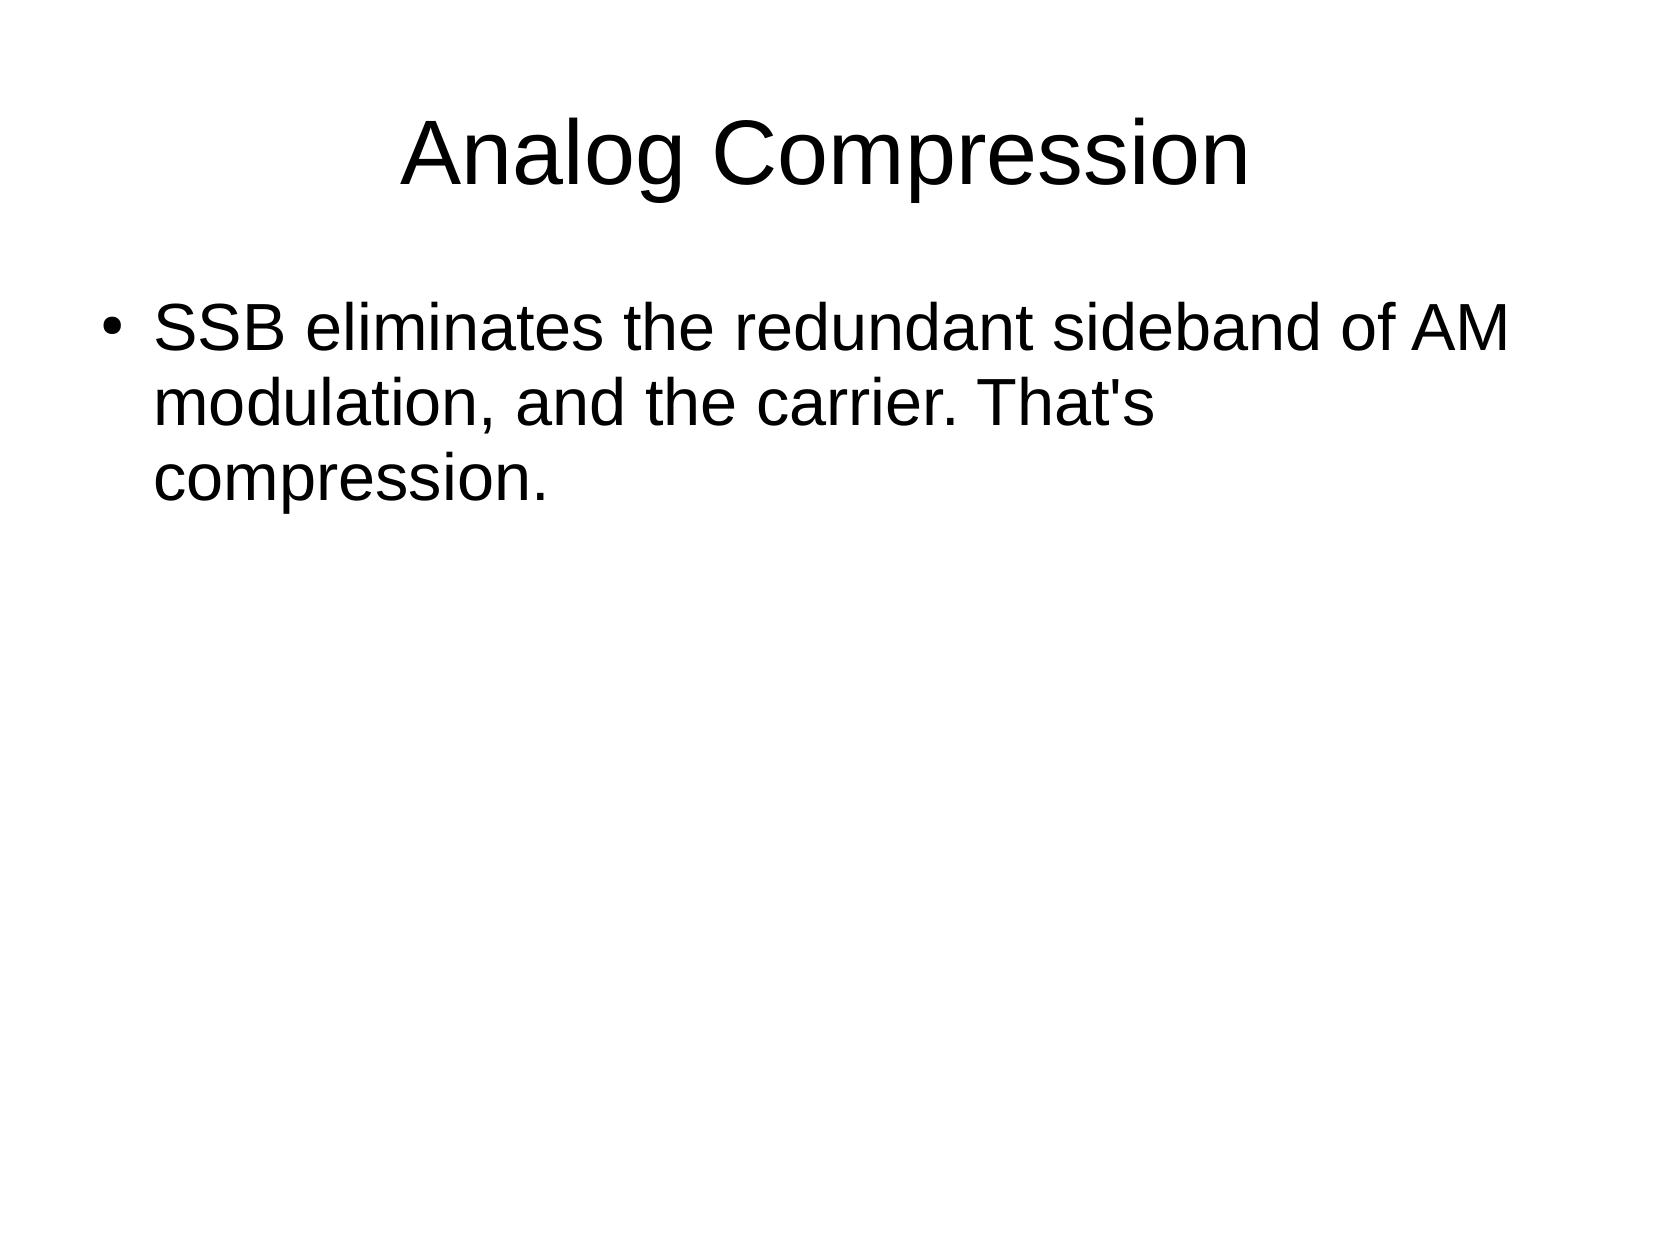

# Analog Compression
SSB eliminates the redundant sideband of AM modulation, and the carrier. That's compression.